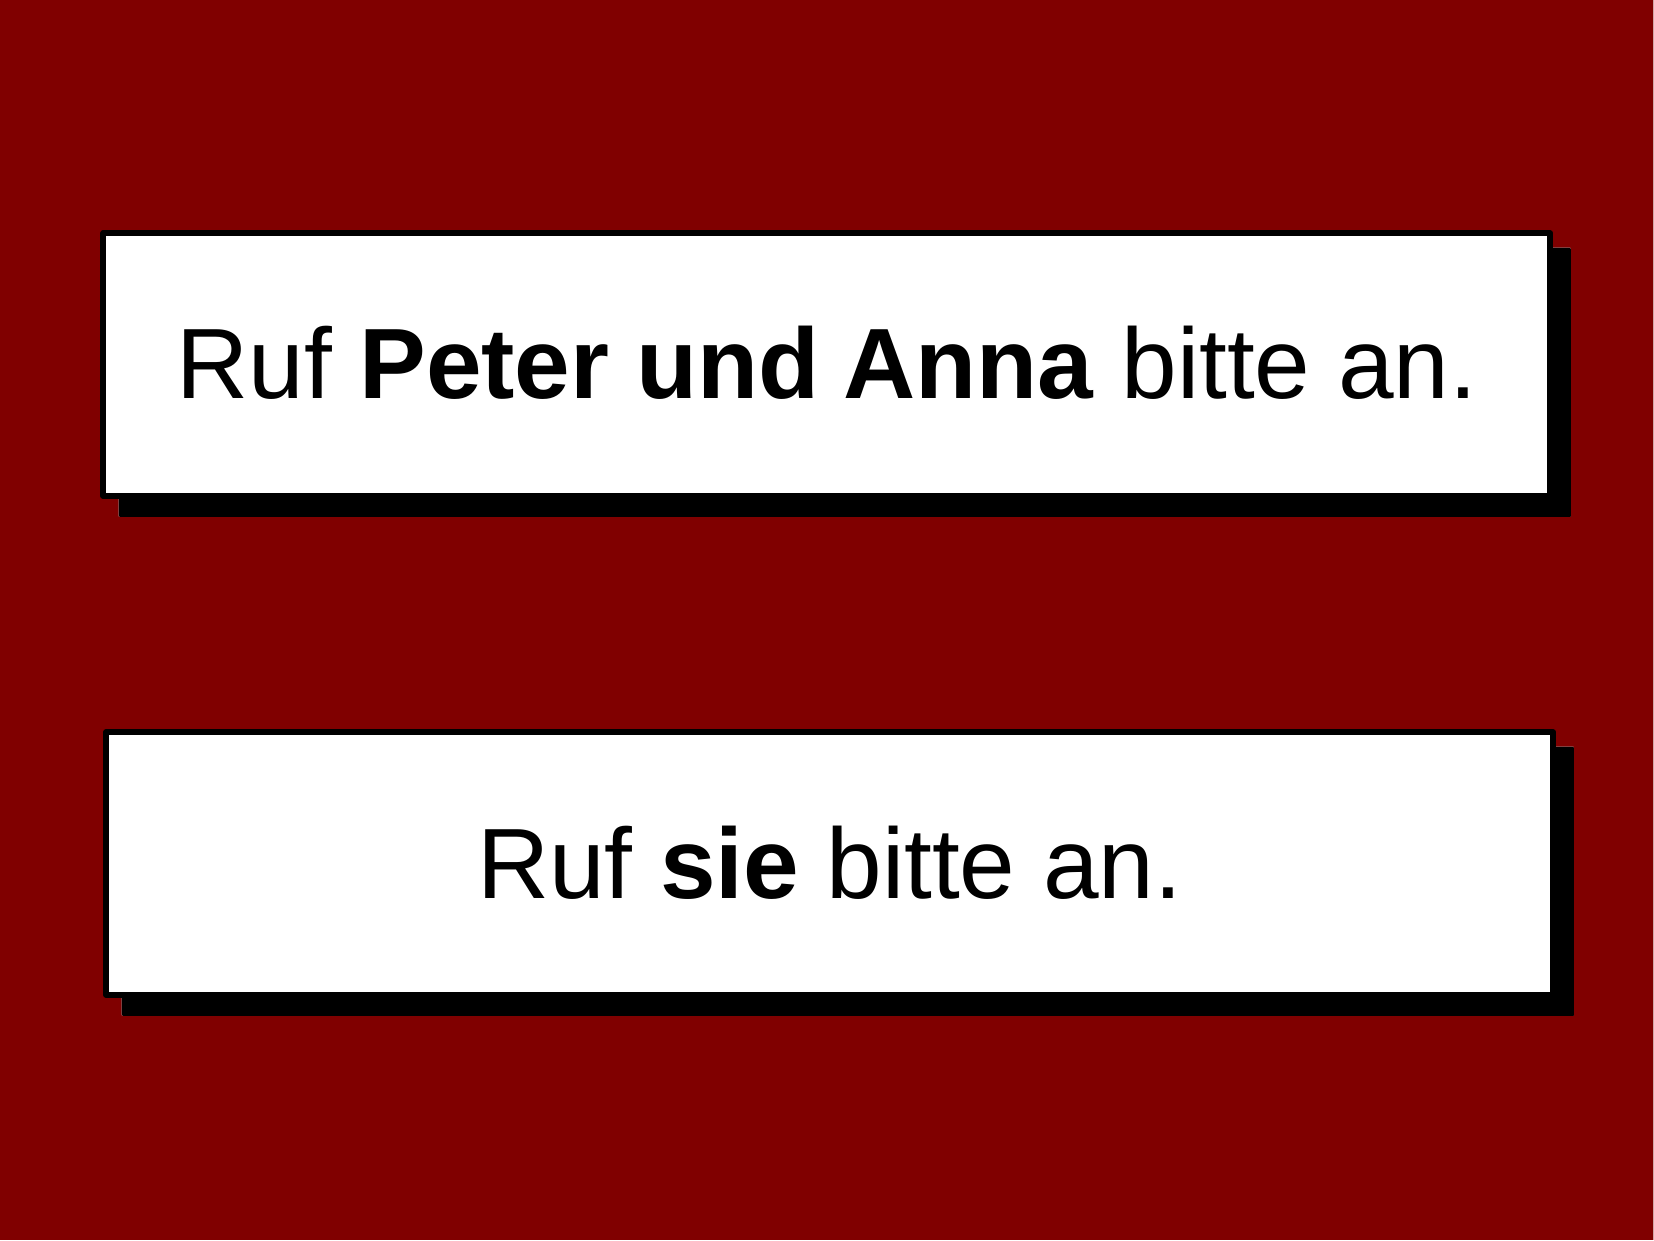

Ruf Peter und Anna bitte an.
Ruf sie bitte an.